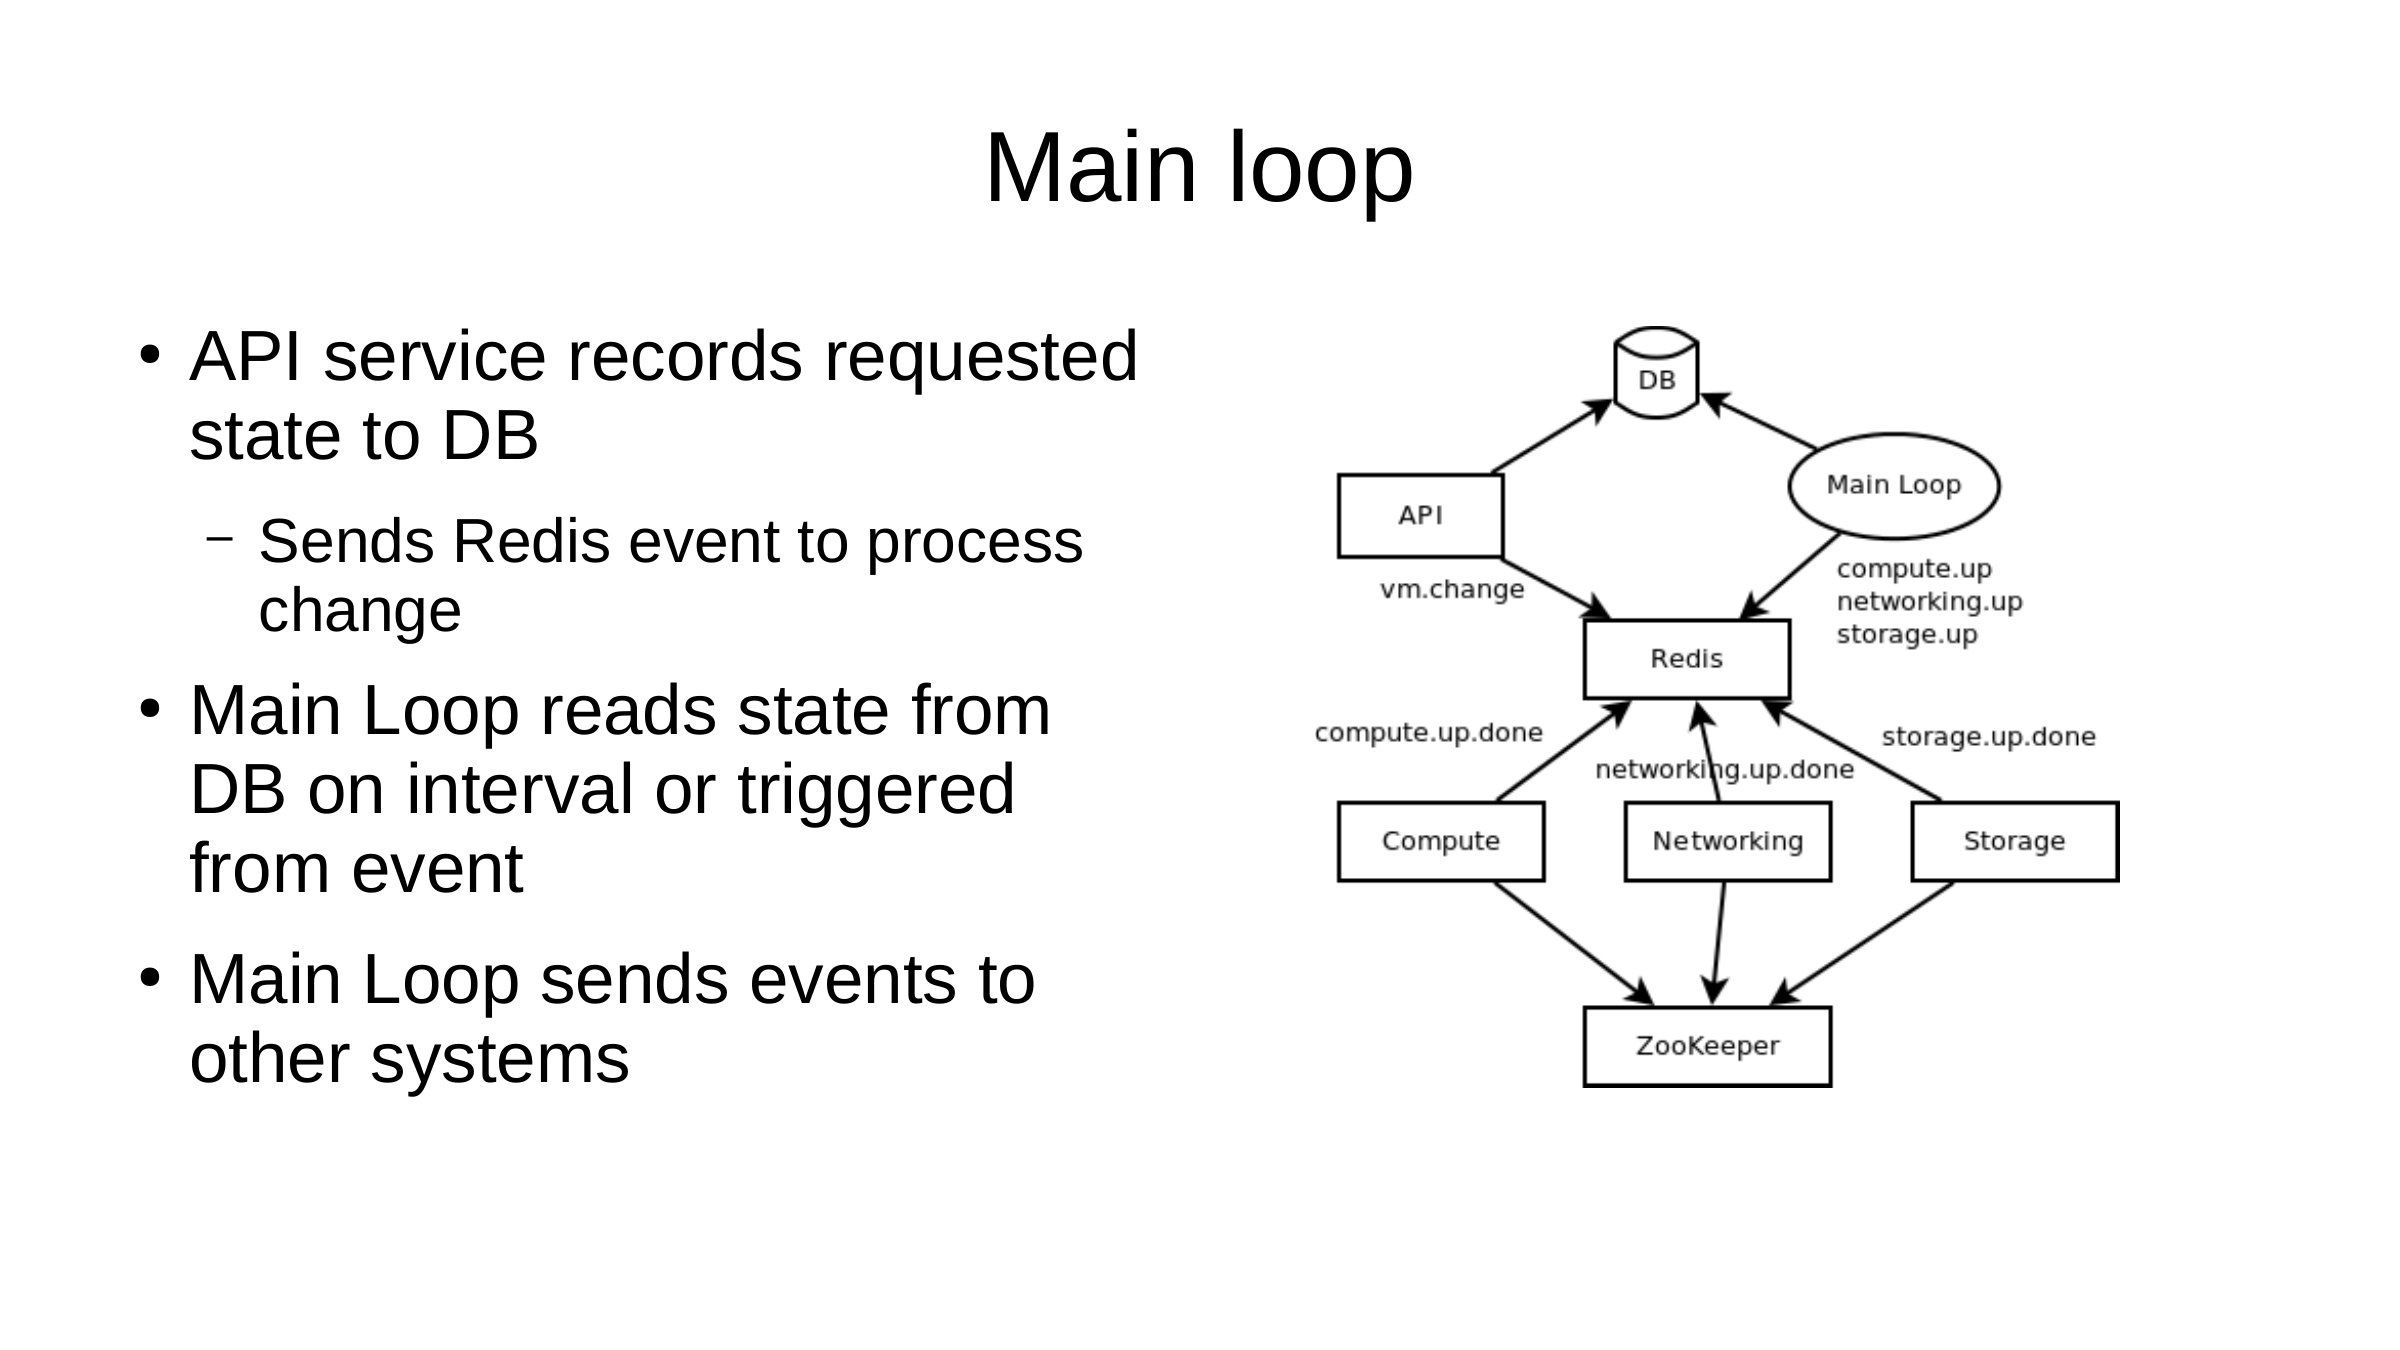

# Main loop
API service records requested state to DB
Sends Redis event to process change
Main Loop reads state from DB on interval or triggered from event
Main Loop sends events to other systems